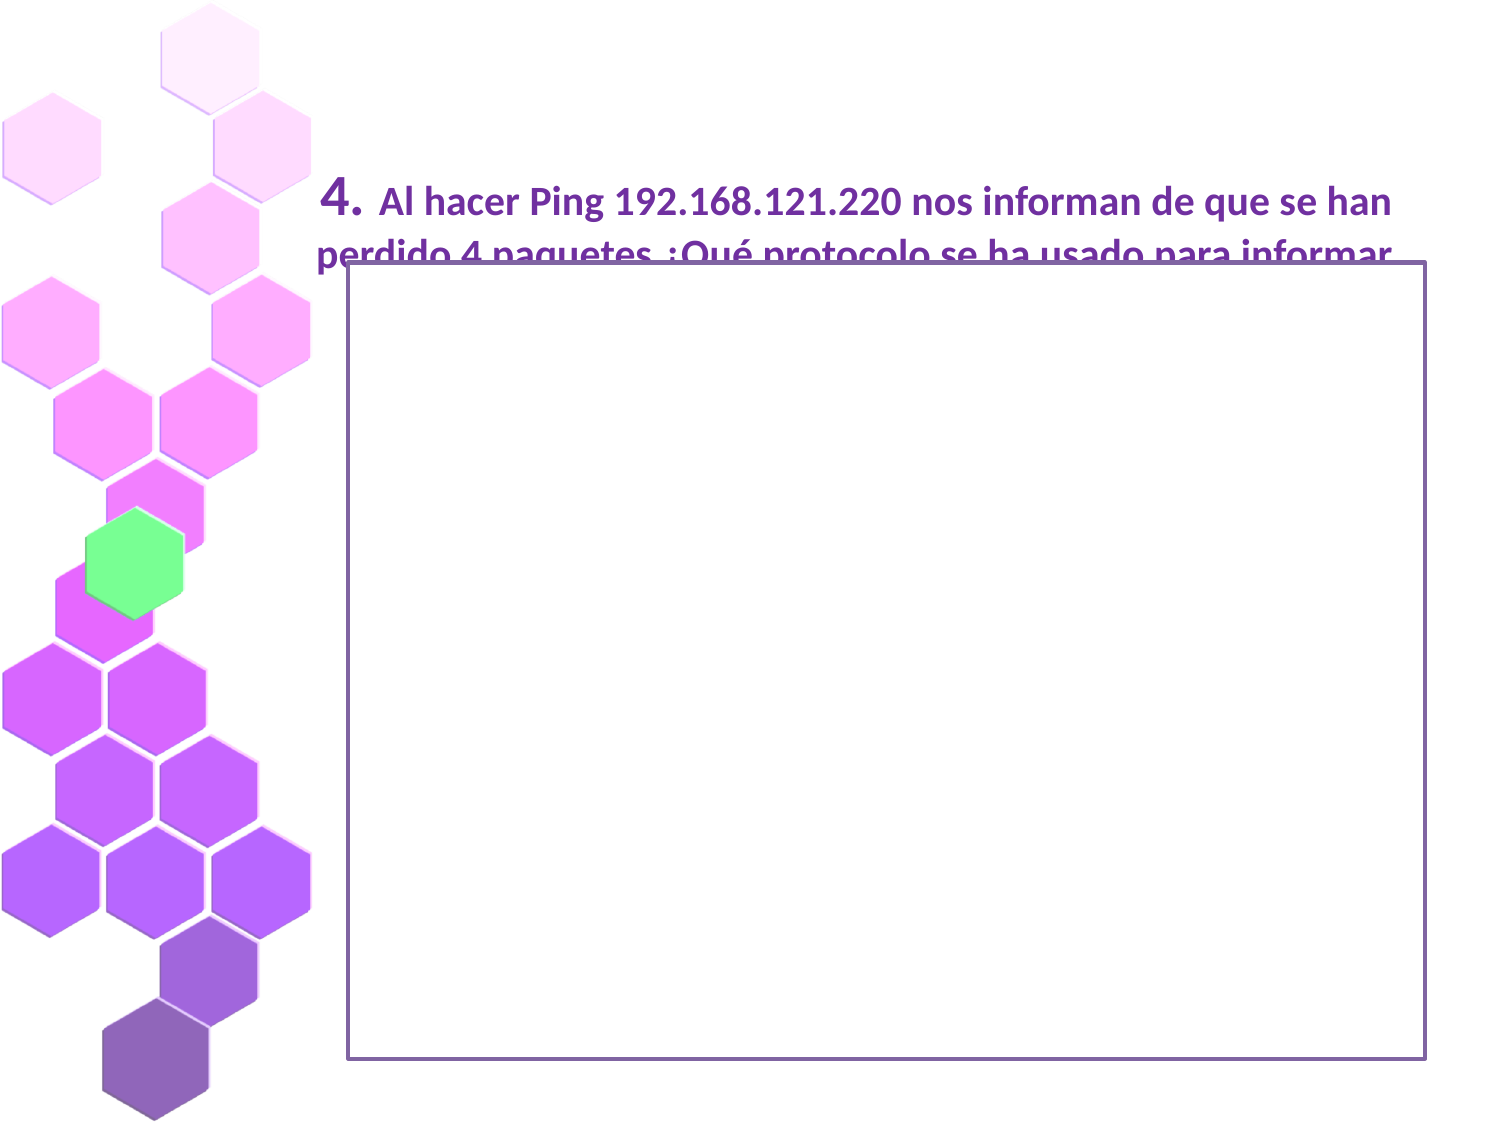

# 4. Al hacer Ping 192.168.121.220 nos informan de que se han perdido 4 paquetes ¿Qué protocolo se ha usado para informar de esa situación?